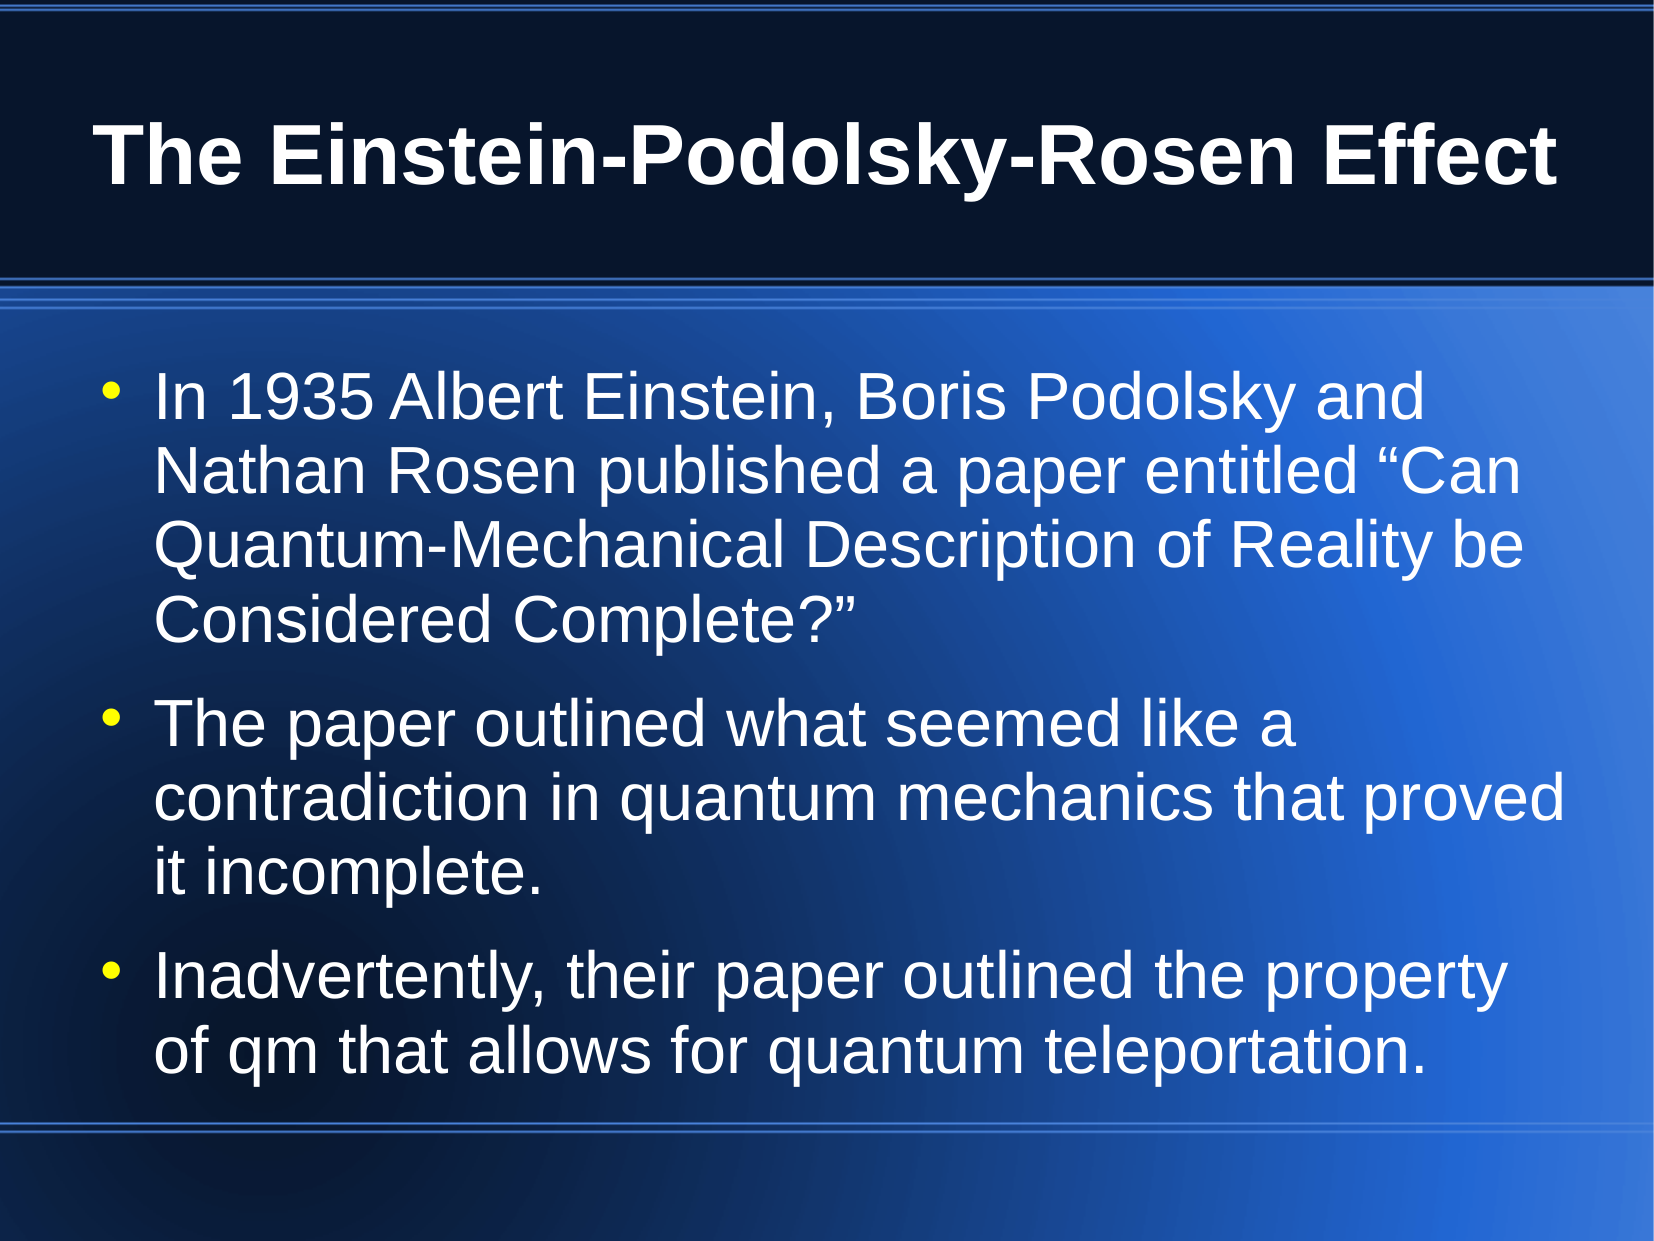

# The Einstein-Podolsky-Rosen Effect
In 1935 Albert Einstein, Boris Podolsky and Nathan Rosen published a paper entitled “Can Quantum-Mechanical Description of Reality be Considered Complete?”
The paper outlined what seemed like a contradiction in quantum mechanics that proved it incomplete.
Inadvertently, their paper outlined the property of qm that allows for quantum teleportation.